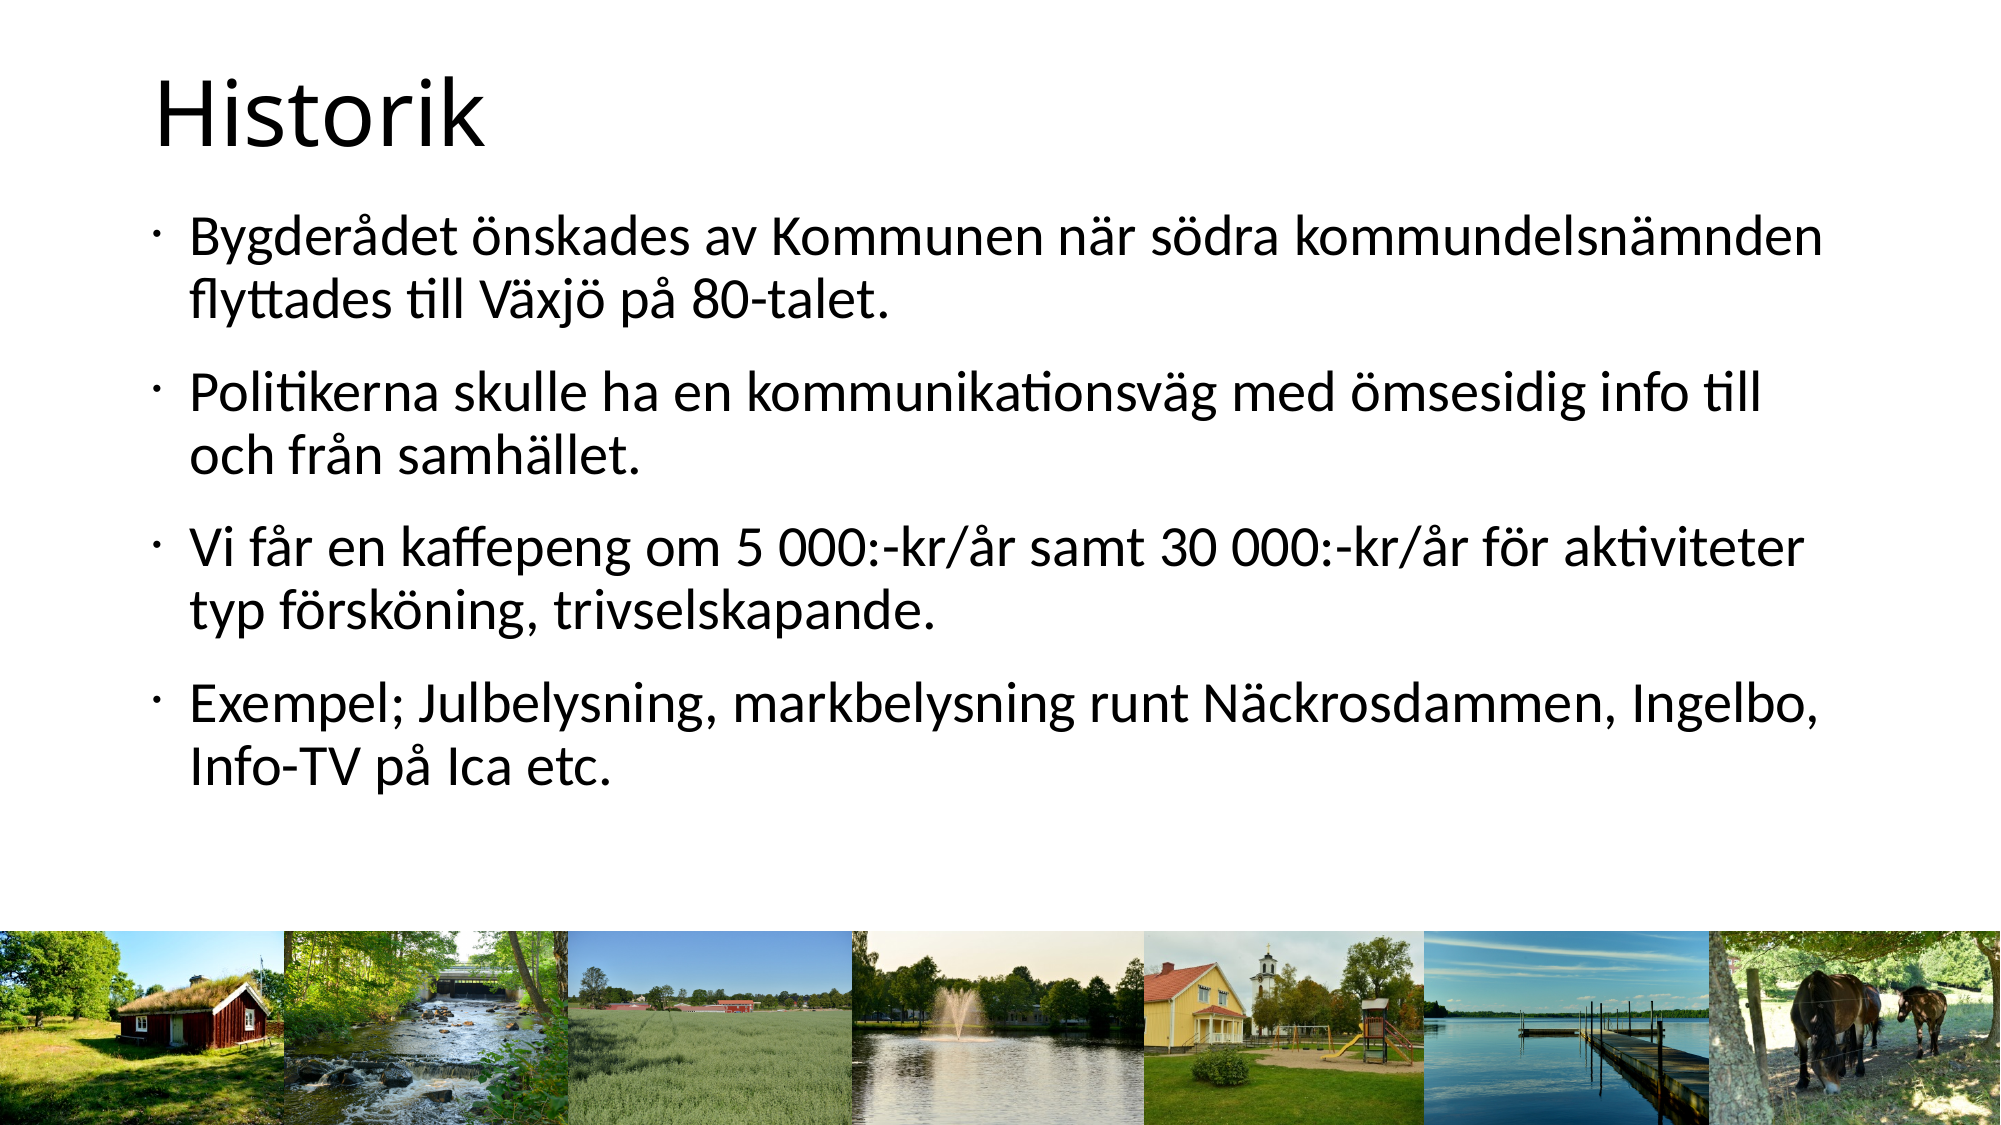

# Historik
Bygderådet önskades av Kommunen när södra kommundelsnämnden flyttades till Växjö på 80-talet.
Politikerna skulle ha en kommunikationsväg med ömsesidig info till och från samhället.
Vi får en kaffepeng om 5 000:-kr/år samt 30 000:-kr/år för aktiviteter typ försköning, trivselskapande.
Exempel; Julbelysning, markbelysning runt Näckrosdammen, Ingelbo, Info-TV på Ica etc.